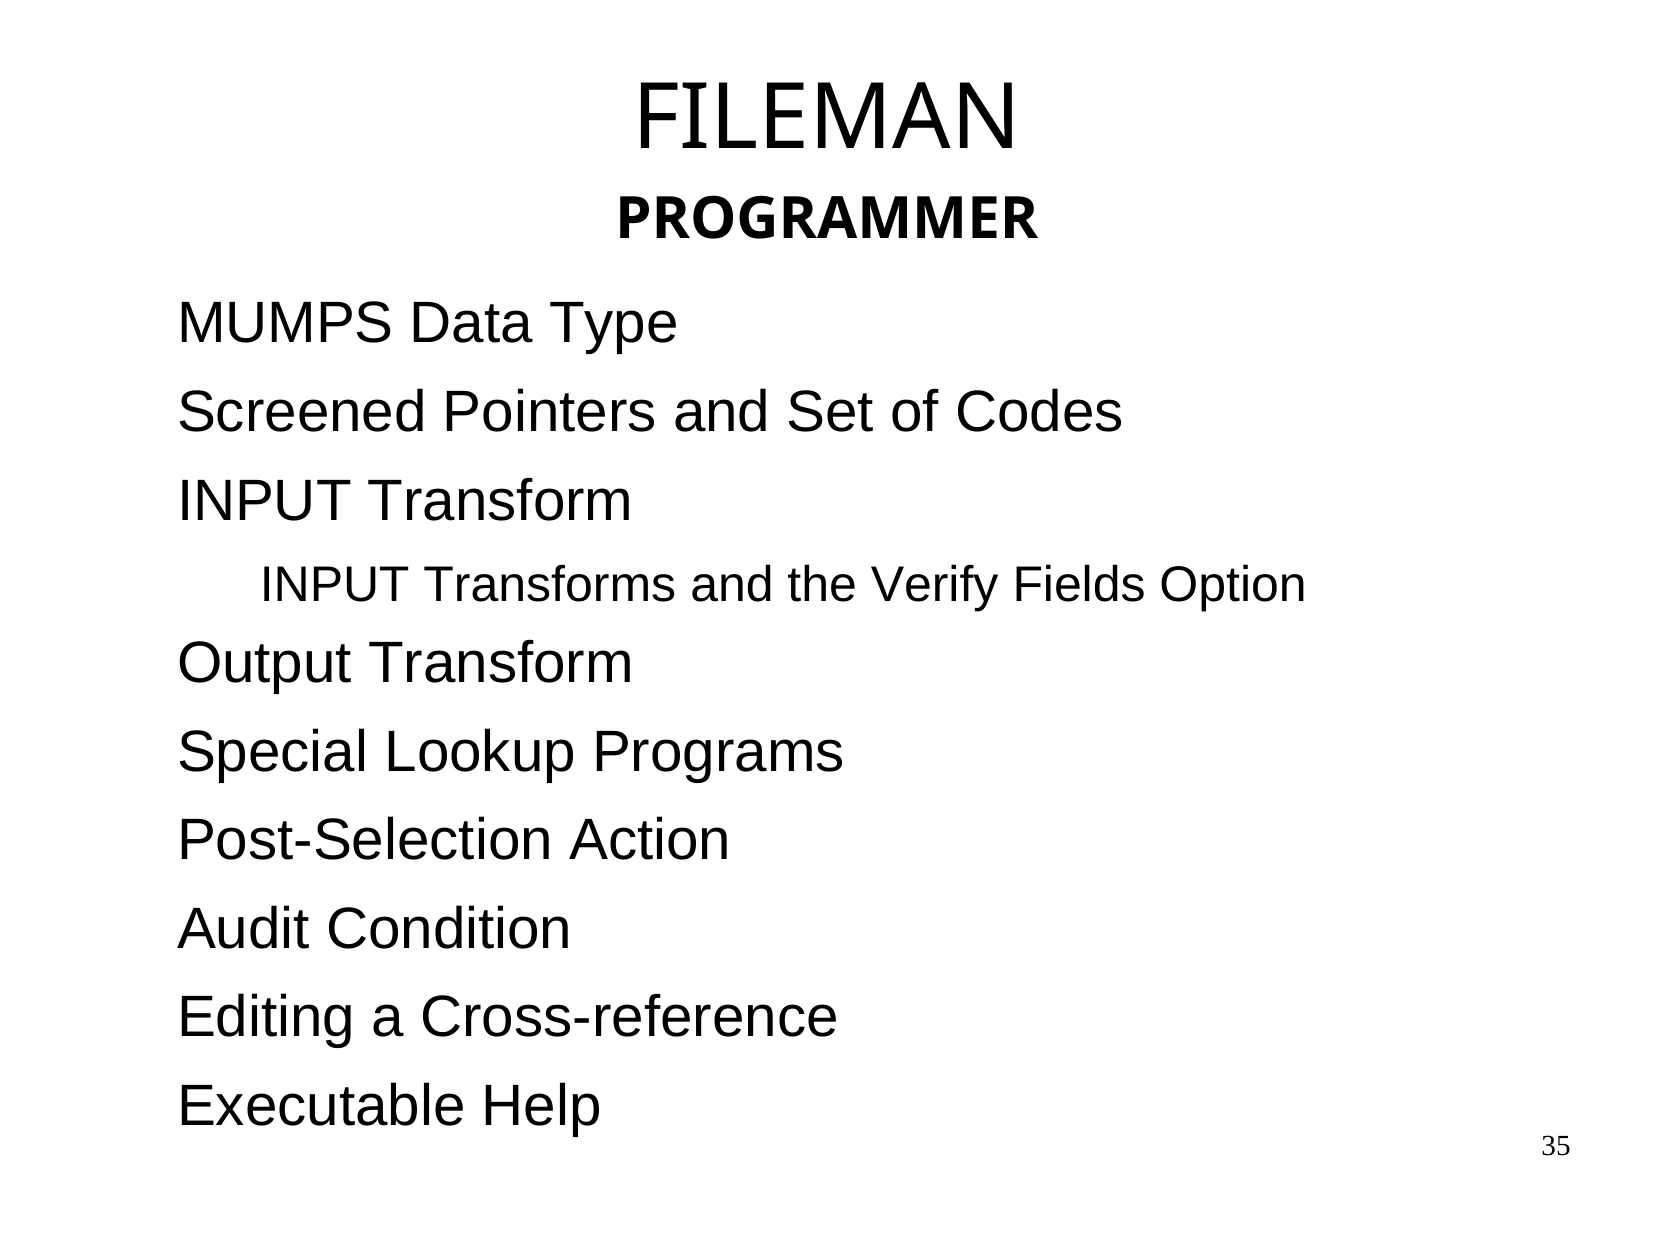

# FILEMAN PROGRAMMER
MUMPS Data Type
Screened Pointers and Set of Codes
INPUT Transform
INPUT Transforms and the Verify Fields Option
Output Transform
Special Lookup Programs
Post-Selection Action
Audit Condition
Editing a Cross-reference
Executable Help
35